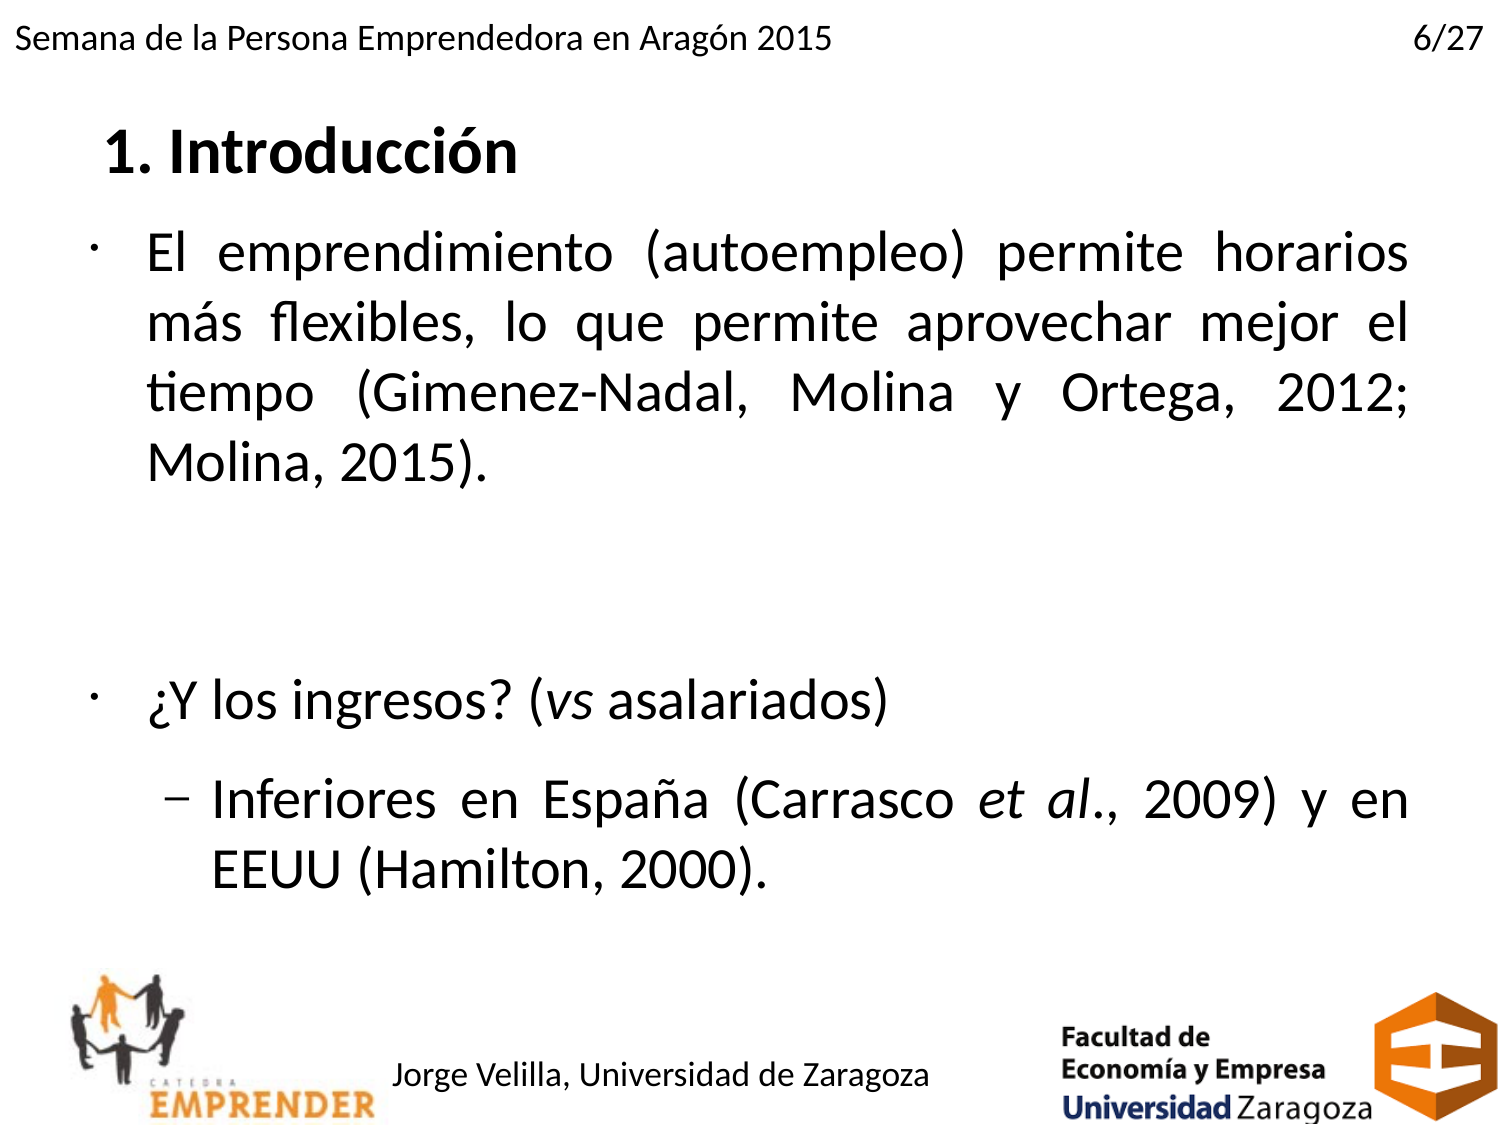

Semana de la Persona Emprendedora en Aragón 2015
# 1. Introducción
El emprendimiento (autoempleo) permite horarios más flexibles, lo que permite aprovechar mejor el tiempo (Gimenez-Nadal, Molina y Ortega, 2012; Molina, 2015).
¿Y los ingresos? (vs asalariados)
Inferiores en España (Carrasco et al., 2009) y en EEUU (Hamilton, 2000).
Jorge Velilla, Universidad de Zaragoza